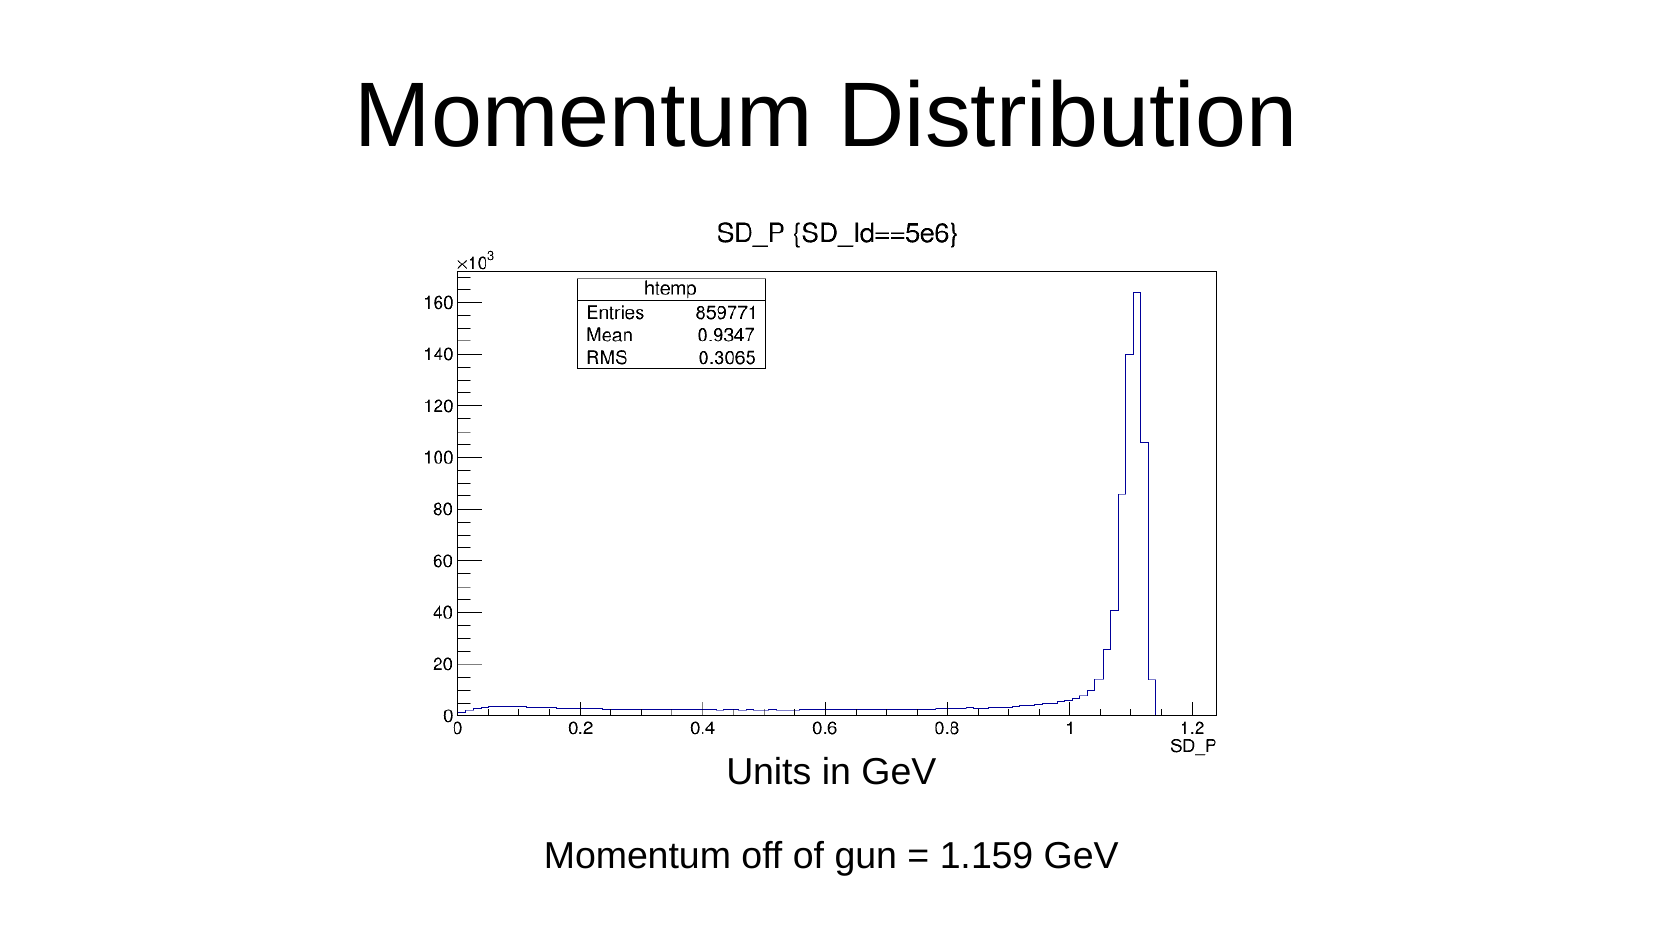

# Momentum Distribution
Units in GeV
Momentum off of gun = 1.159 GeV